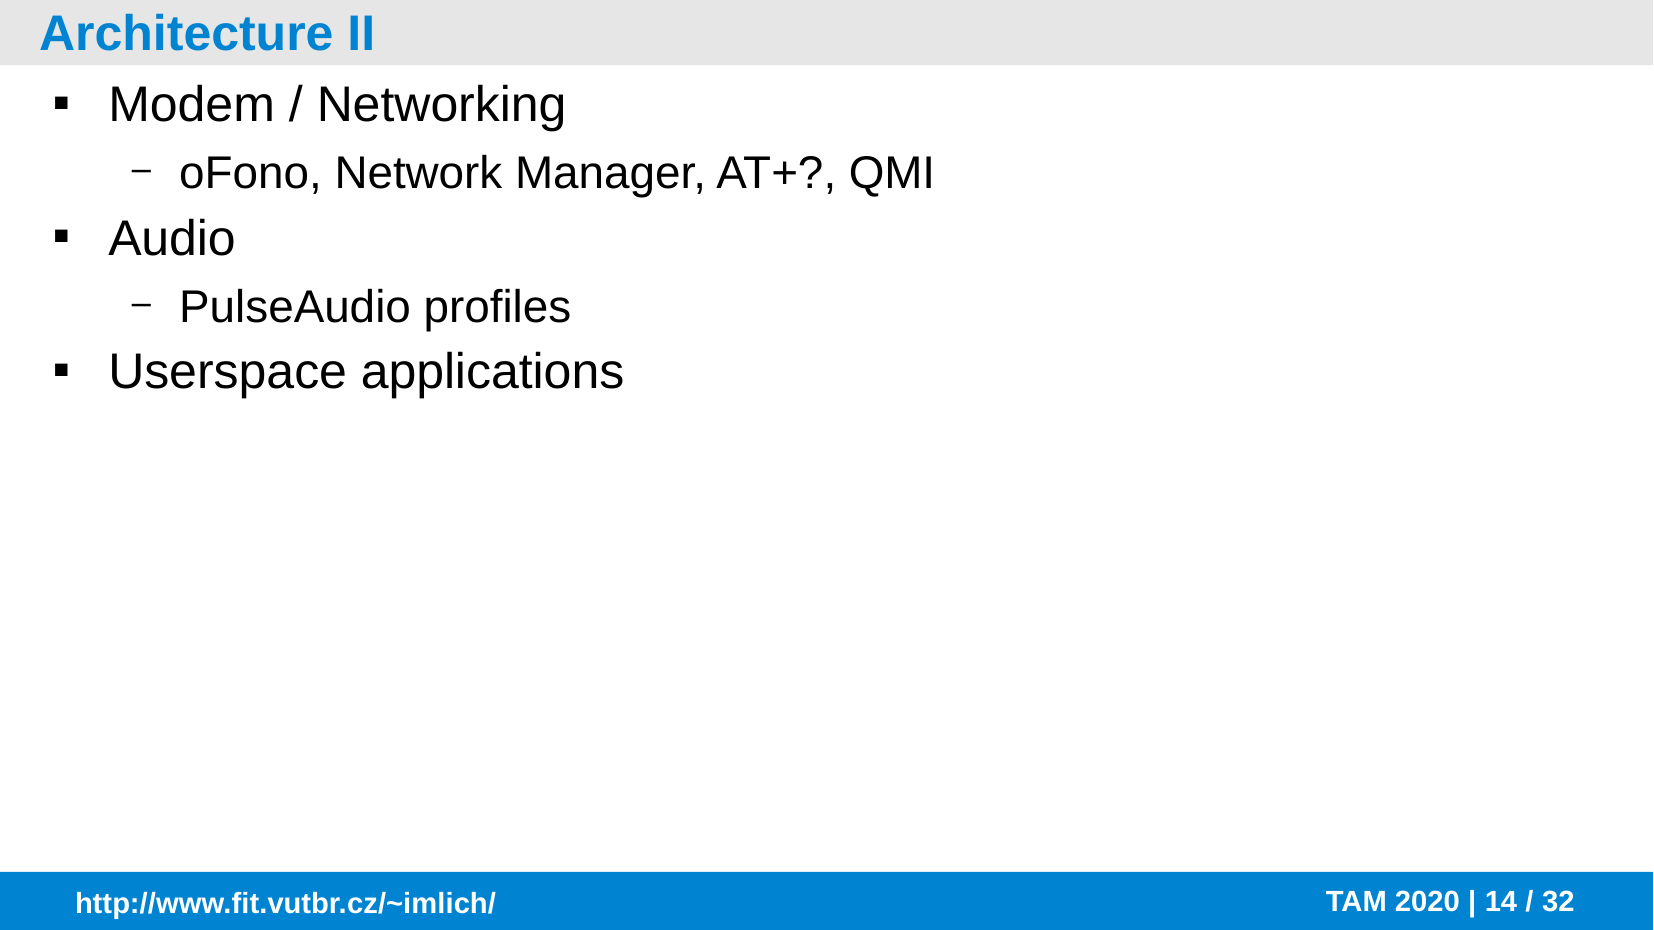

# Architecture II
Modem / Networking
oFono, Network Manager, AT+?, QMI
Audio
PulseAudio profiles
Userspace applications